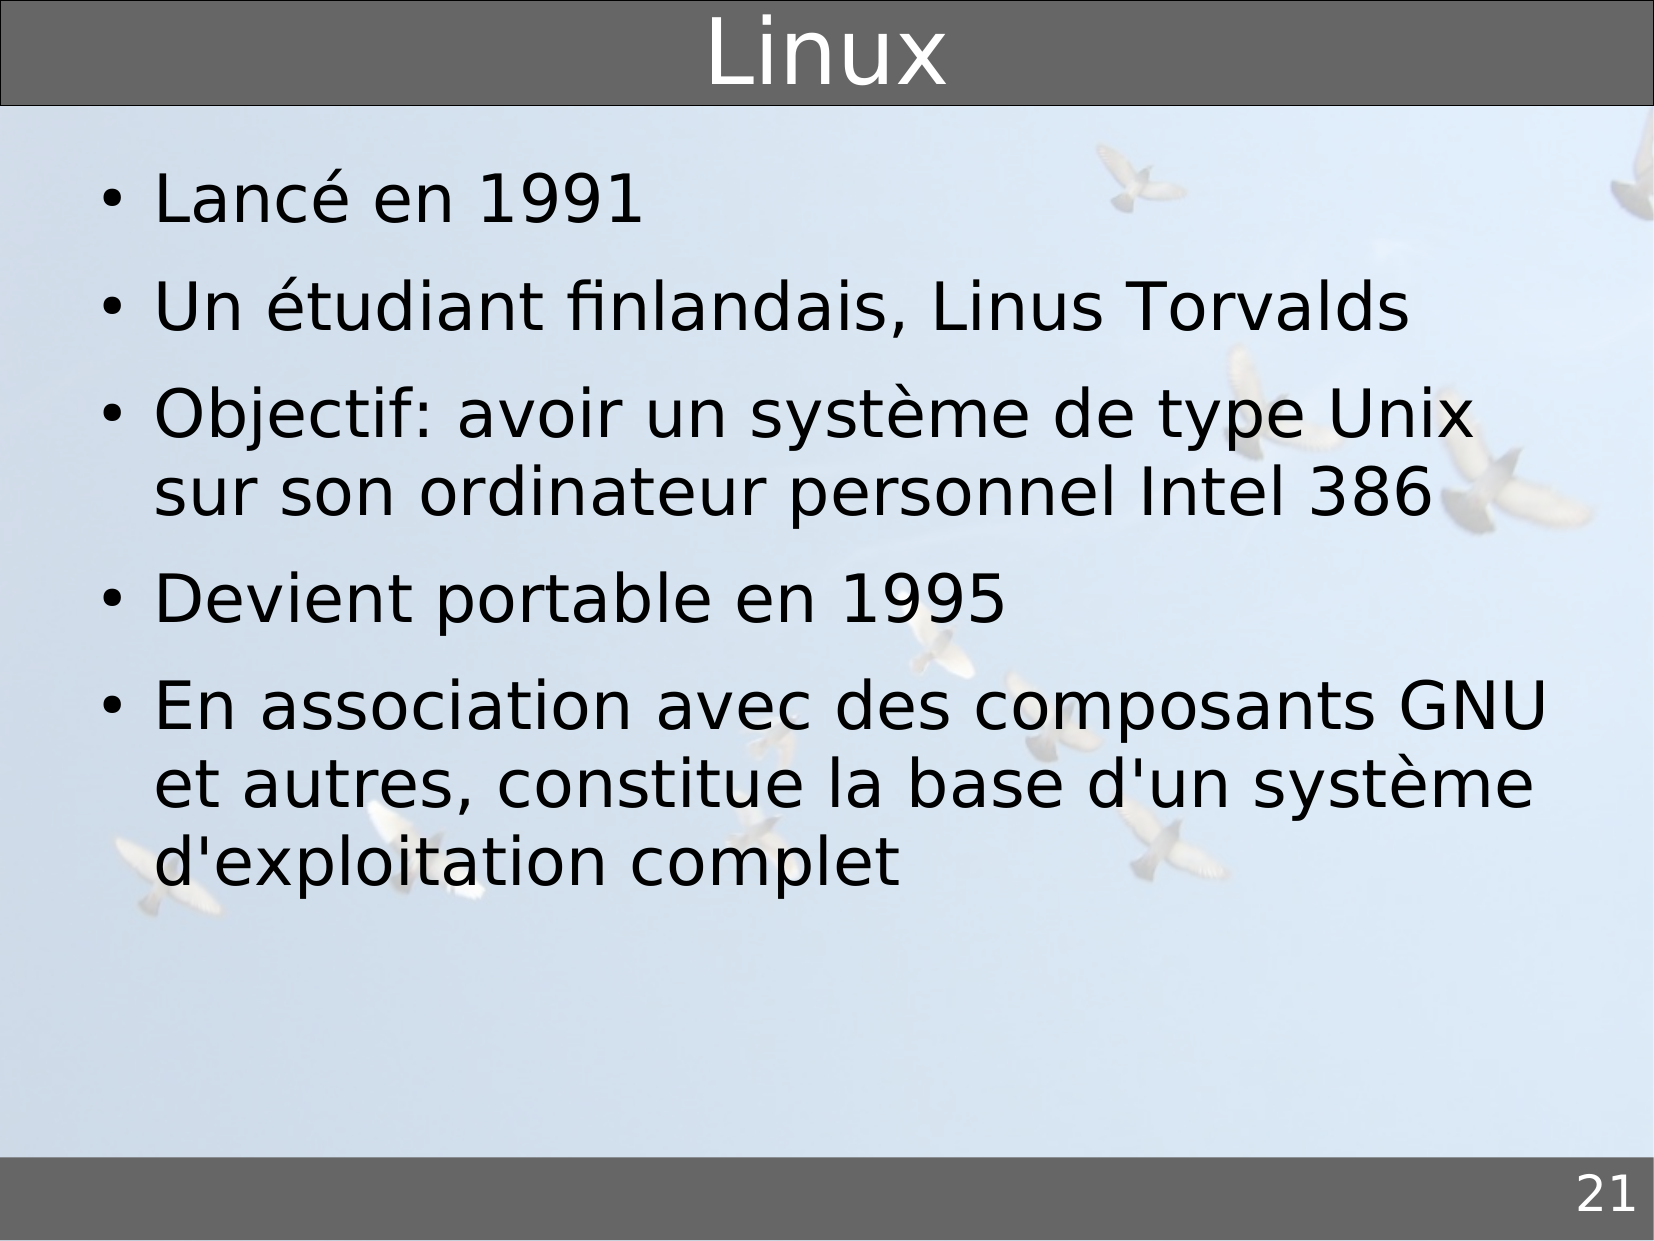

# Linux
Lancé en 1991
Un étudiant finlandais, Linus Torvalds
Objectif: avoir un système de type Unix sur son ordinateur personnel Intel 386
Devient portable en 1995
En association avec des composants GNU et autres, constitue la base d'un système d'exploitation complet